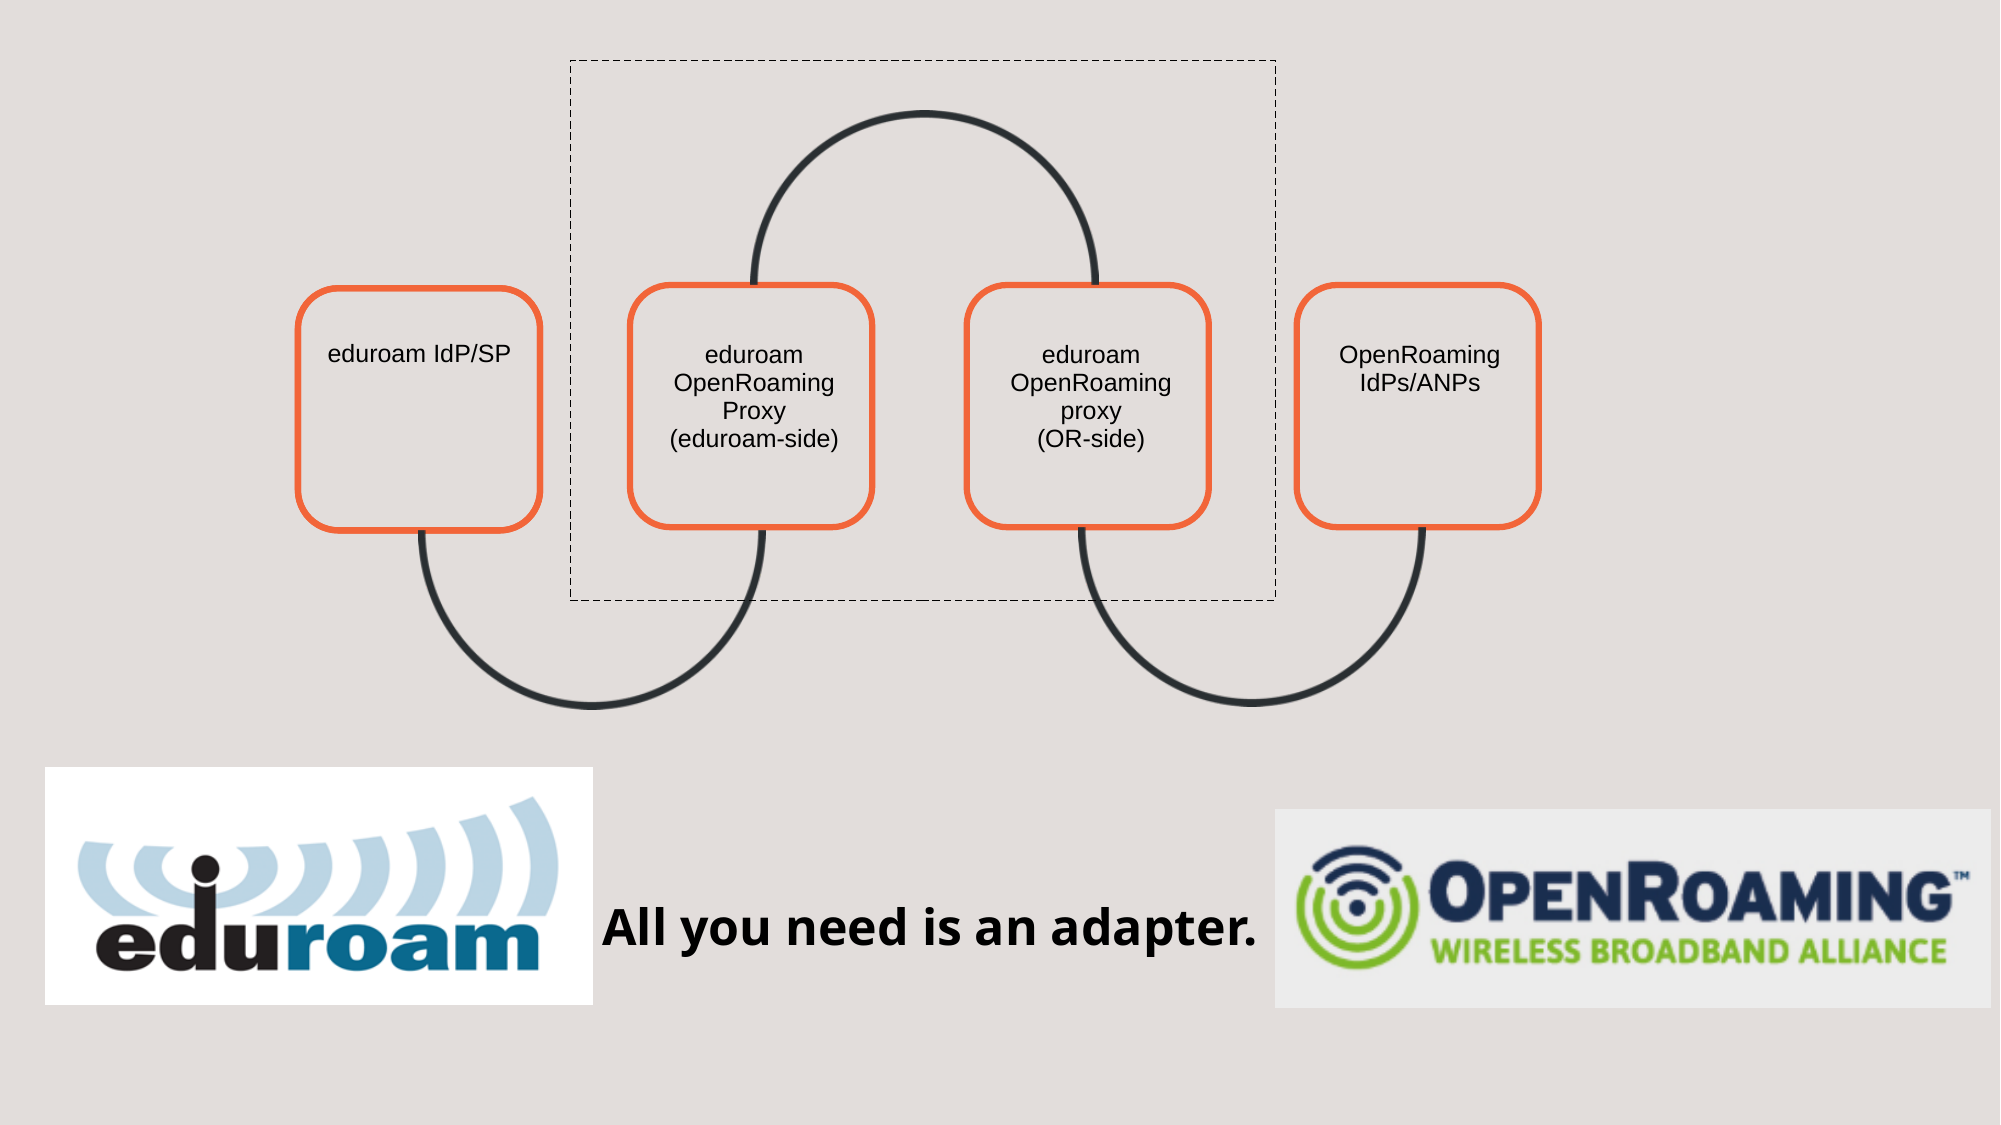

eduroam IdP/SP
eduroam OpenRoaming Proxy
(eduroam-side)
eduroam
OpenRoaming proxy
(OR-side)
OpenRoaming
IdPs/ANPs
All you need is an adapter.